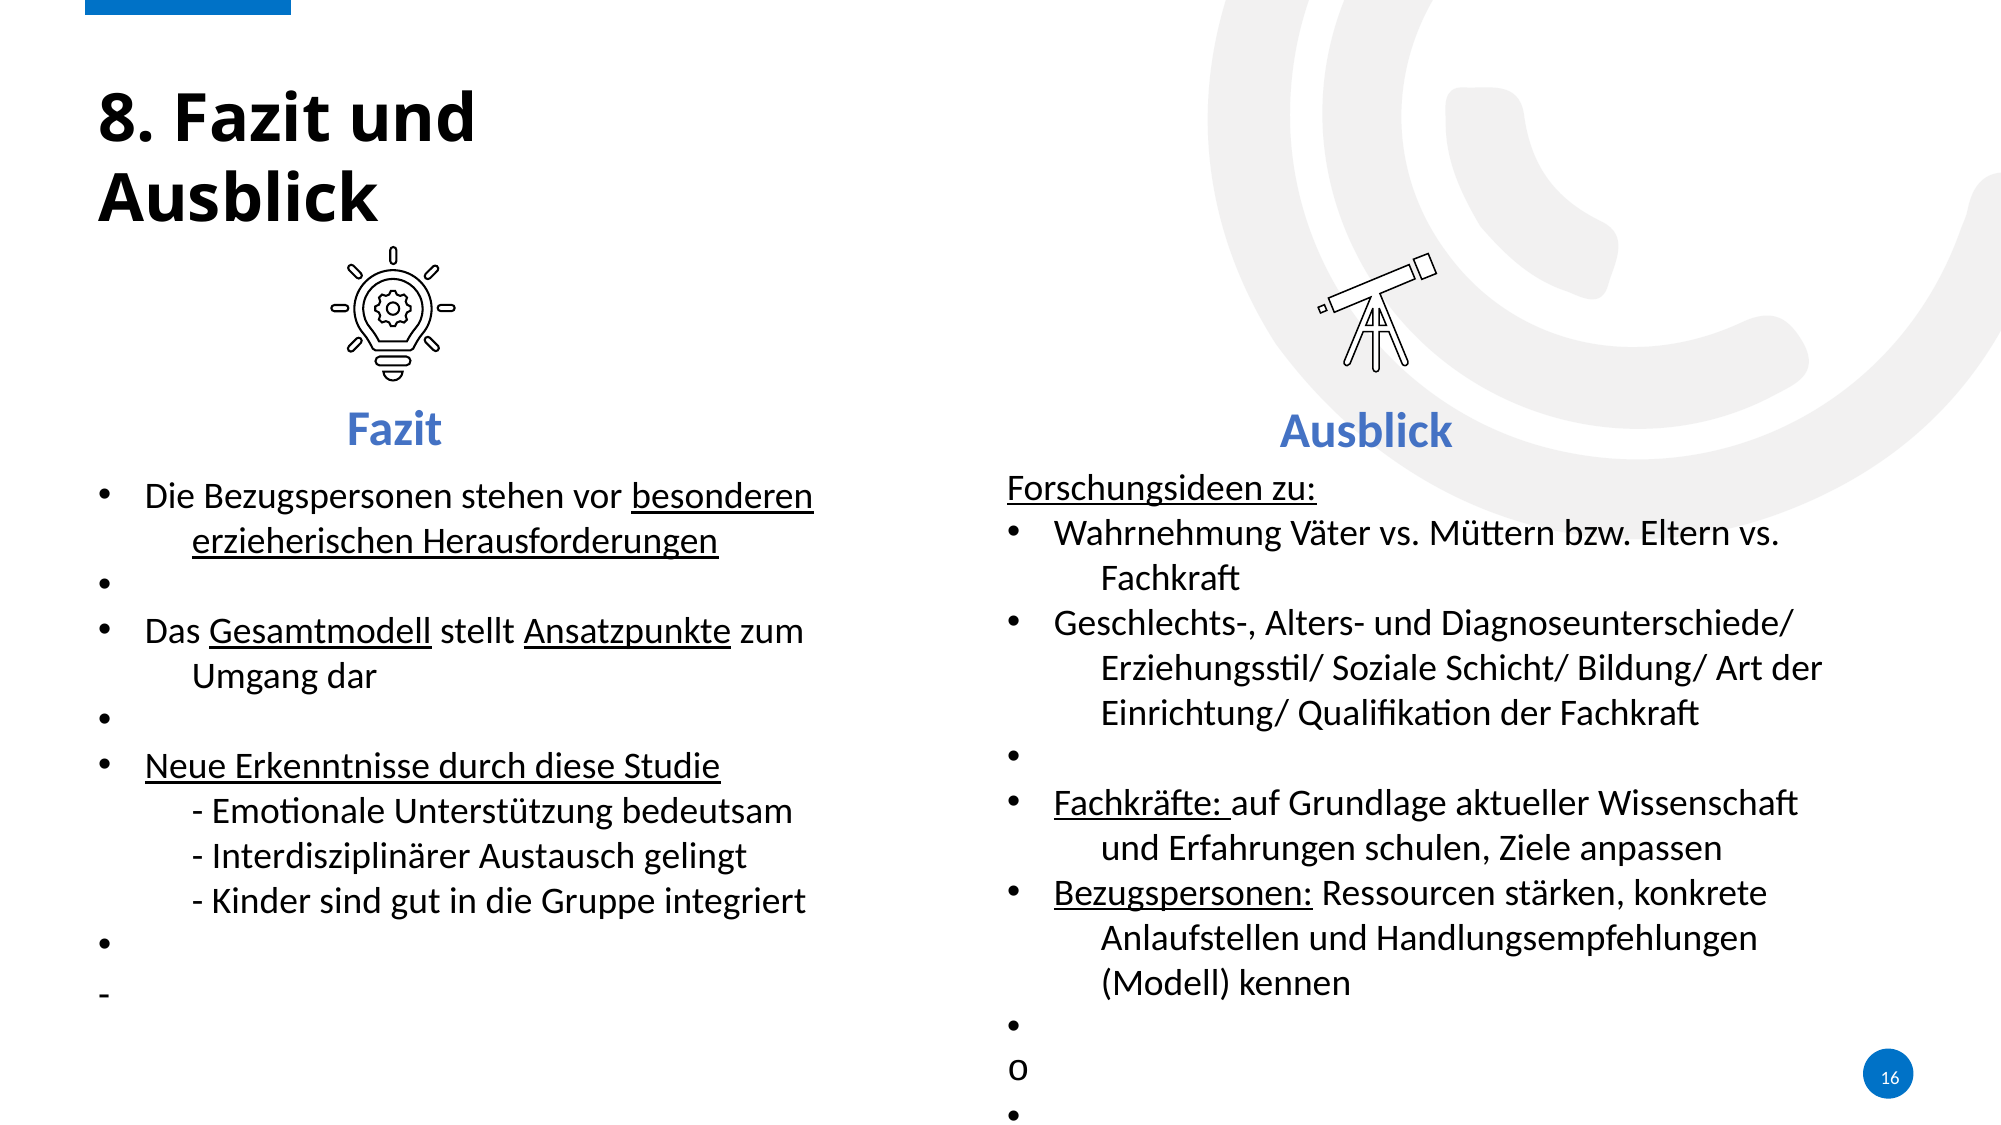

8. Fazit und Ausblick
Fazit
Ausblick
Forschungsideen zu:
Wahrnehmung Väter vs. Müttern bzw. Eltern vs. Fachkraft
Geschlechts-, Alters- und Diagnoseunterschiede/ Erziehungsstil/ Soziale Schicht/ Bildung/ Art der Einrichtung/ Qualifikation der Fachkraft
Fachkräfte: auf Grundlage aktueller Wissenschaft und Erfahrungen schulen, Ziele anpassen
Bezugspersonen: Ressourcen stärken, konkrete Anlaufstellen und Handlungsempfehlungen (Modell) kennen
Die Bezugspersonen stehen vor besonderen erzieherischen Herausforderungen
Das Gesamtmodell stellt Ansatzpunkte zum Umgang dar
Neue Erkenntnisse durch diese Studie
- Emotionale Unterstützung bedeutsam
- Interdisziplinärer Austausch gelingt
- Kinder sind gut in die Gruppe integriert
16
17